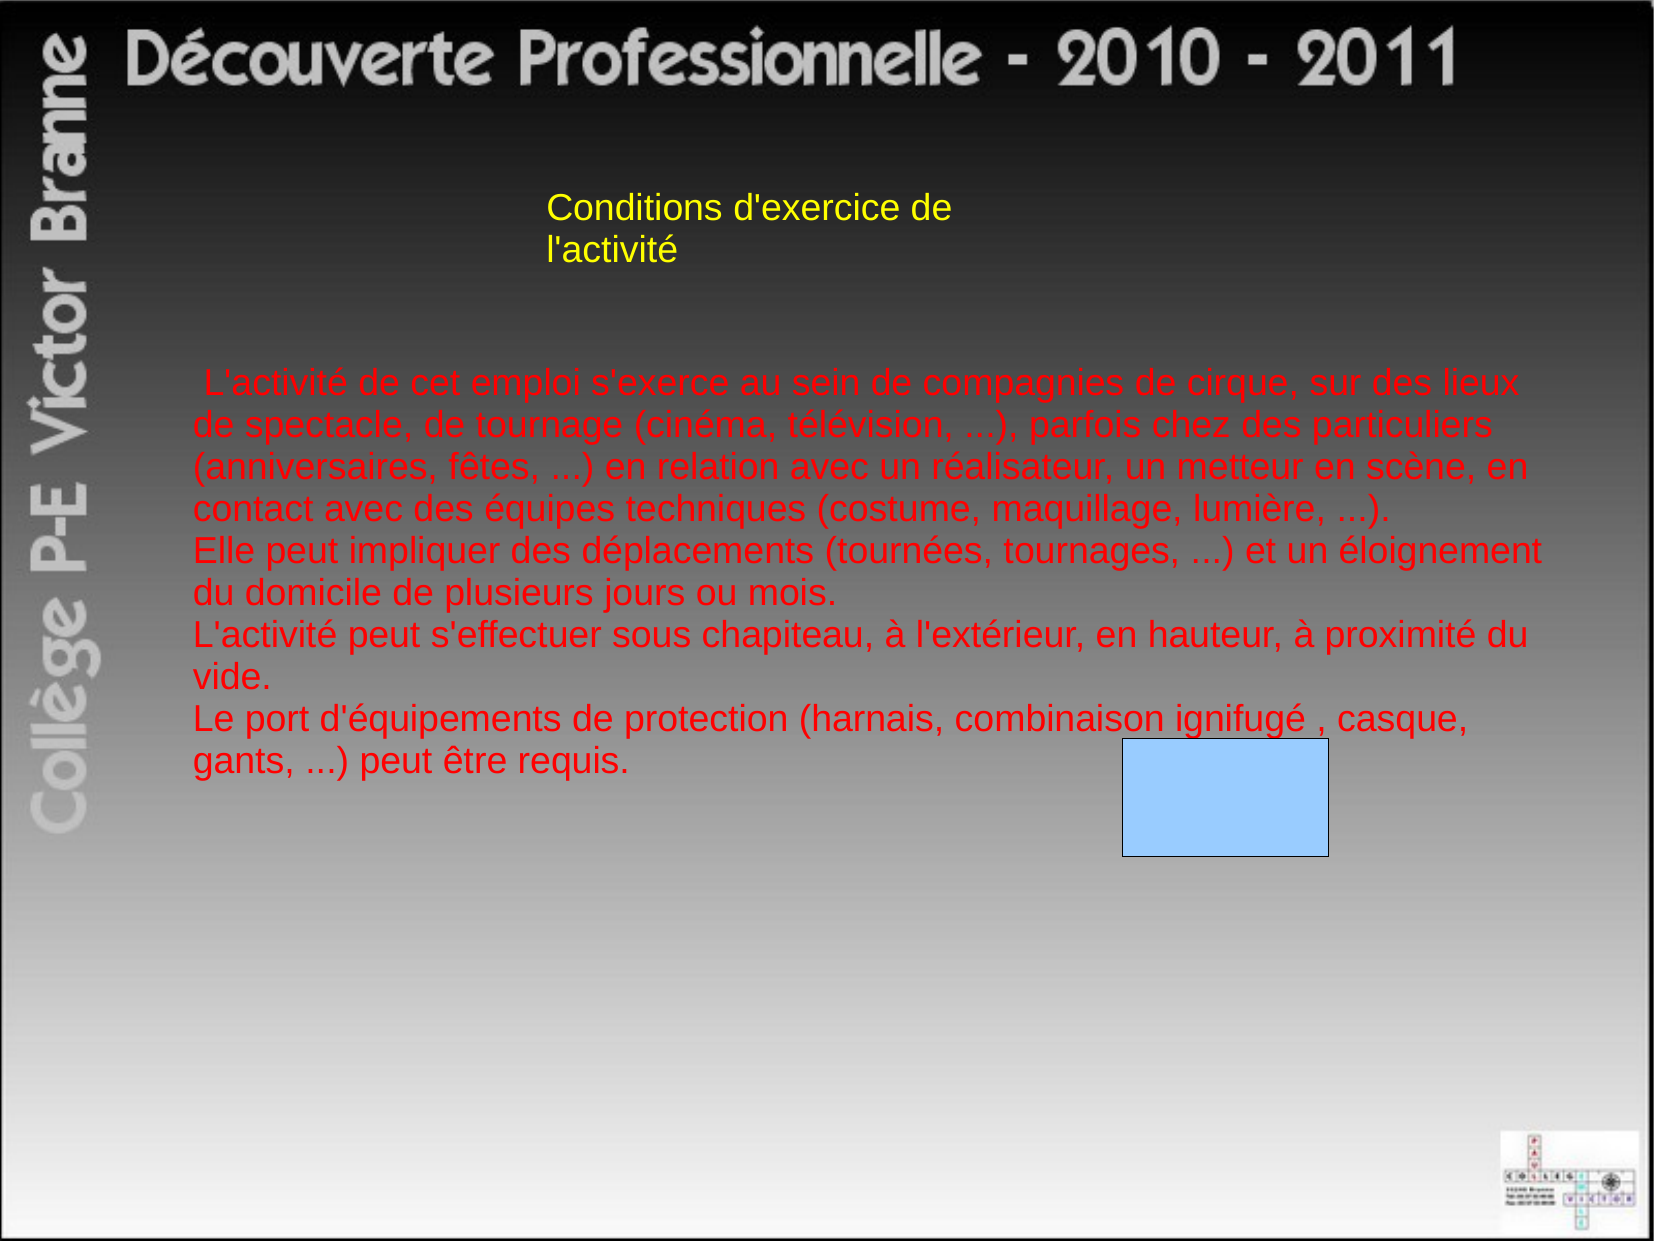

Conditions d'exercice de l'activité
 L'activité de cet emploi s'exerce au sein de compagnies de cirque, sur des lieux de spectacle, de tournage (cinéma, télévision, ...), parfois chez des particuliers (anniversaires, fêtes, ...) en relation avec un réalisateur, un metteur en scène, en contact avec des équipes techniques (costume, maquillage, lumière, ...).
Elle peut impliquer des déplacements (tournées, tournages, ...) et un éloignement du domicile de plusieurs jours ou mois.
L'activité peut s'effectuer sous chapiteau, à l'extérieur, en hauteur, à proximité du vide.
Le port d'équipements de protection (harnais, combinaison ignifugé , casque, gants, ...) peut être requis.